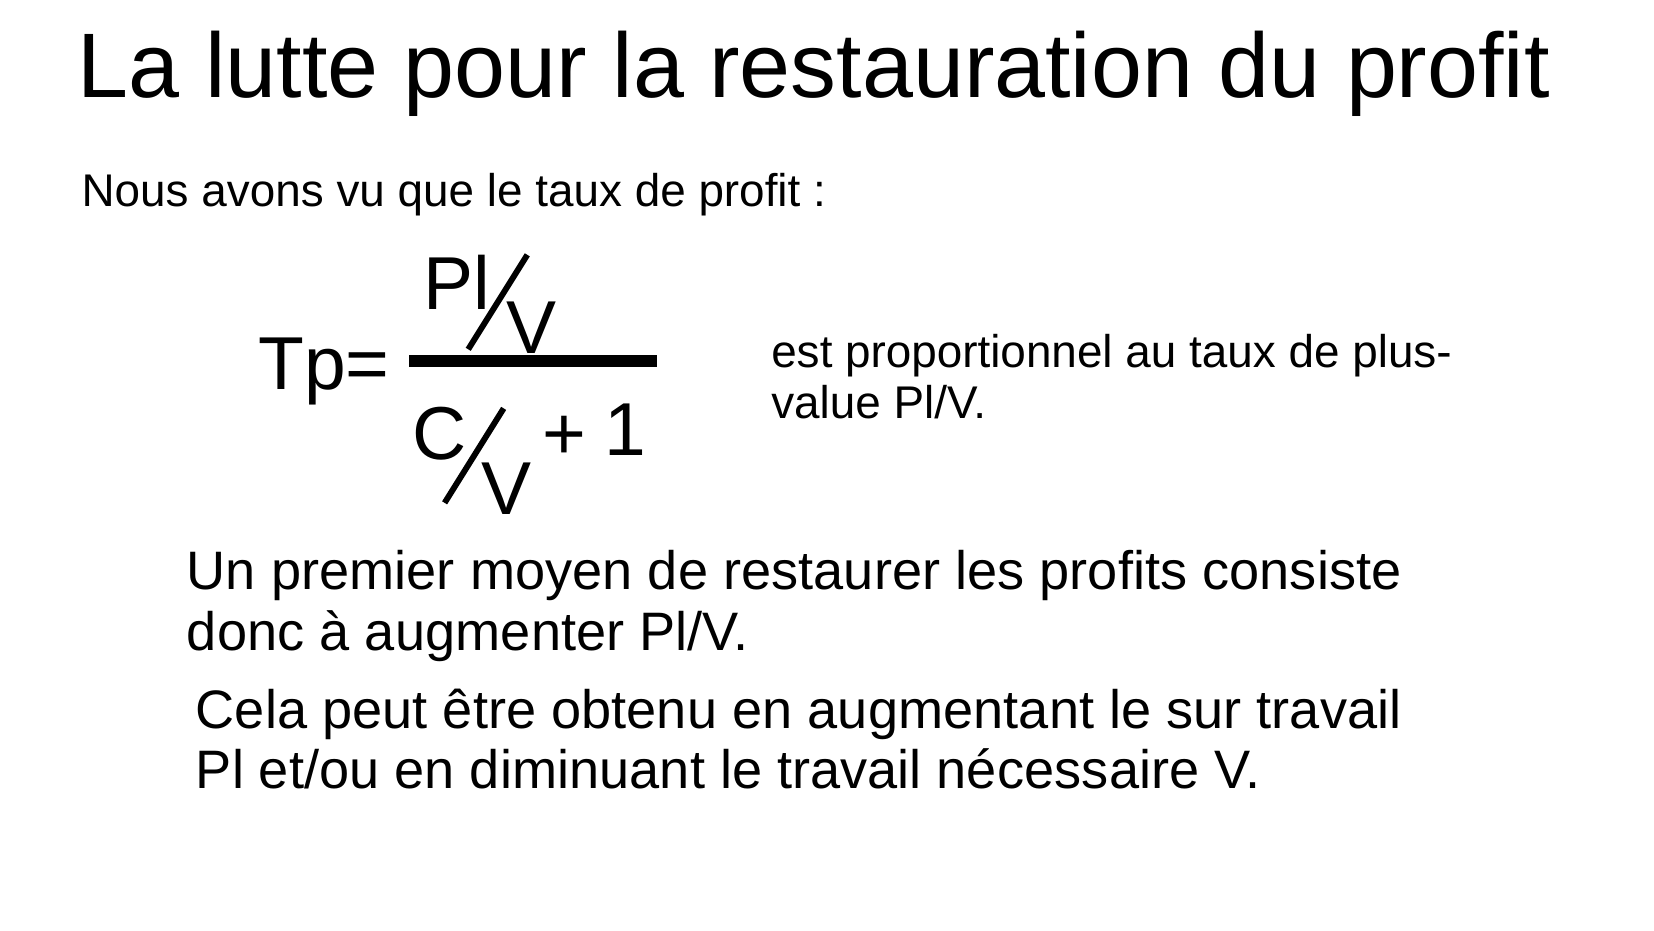

# La lutte pour la restauration du profit
Nous avons vu que le taux de profit :
Pl
V
Tp=
1
C
+
V
est proportionnel au taux de plus-value Pl/V.
Un premier moyen de restaurer les profits consiste donc à augmenter Pl/V.
Cela peut être obtenu en augmentant le sur travail Pl et/ou en diminuant le travail nécessaire V.